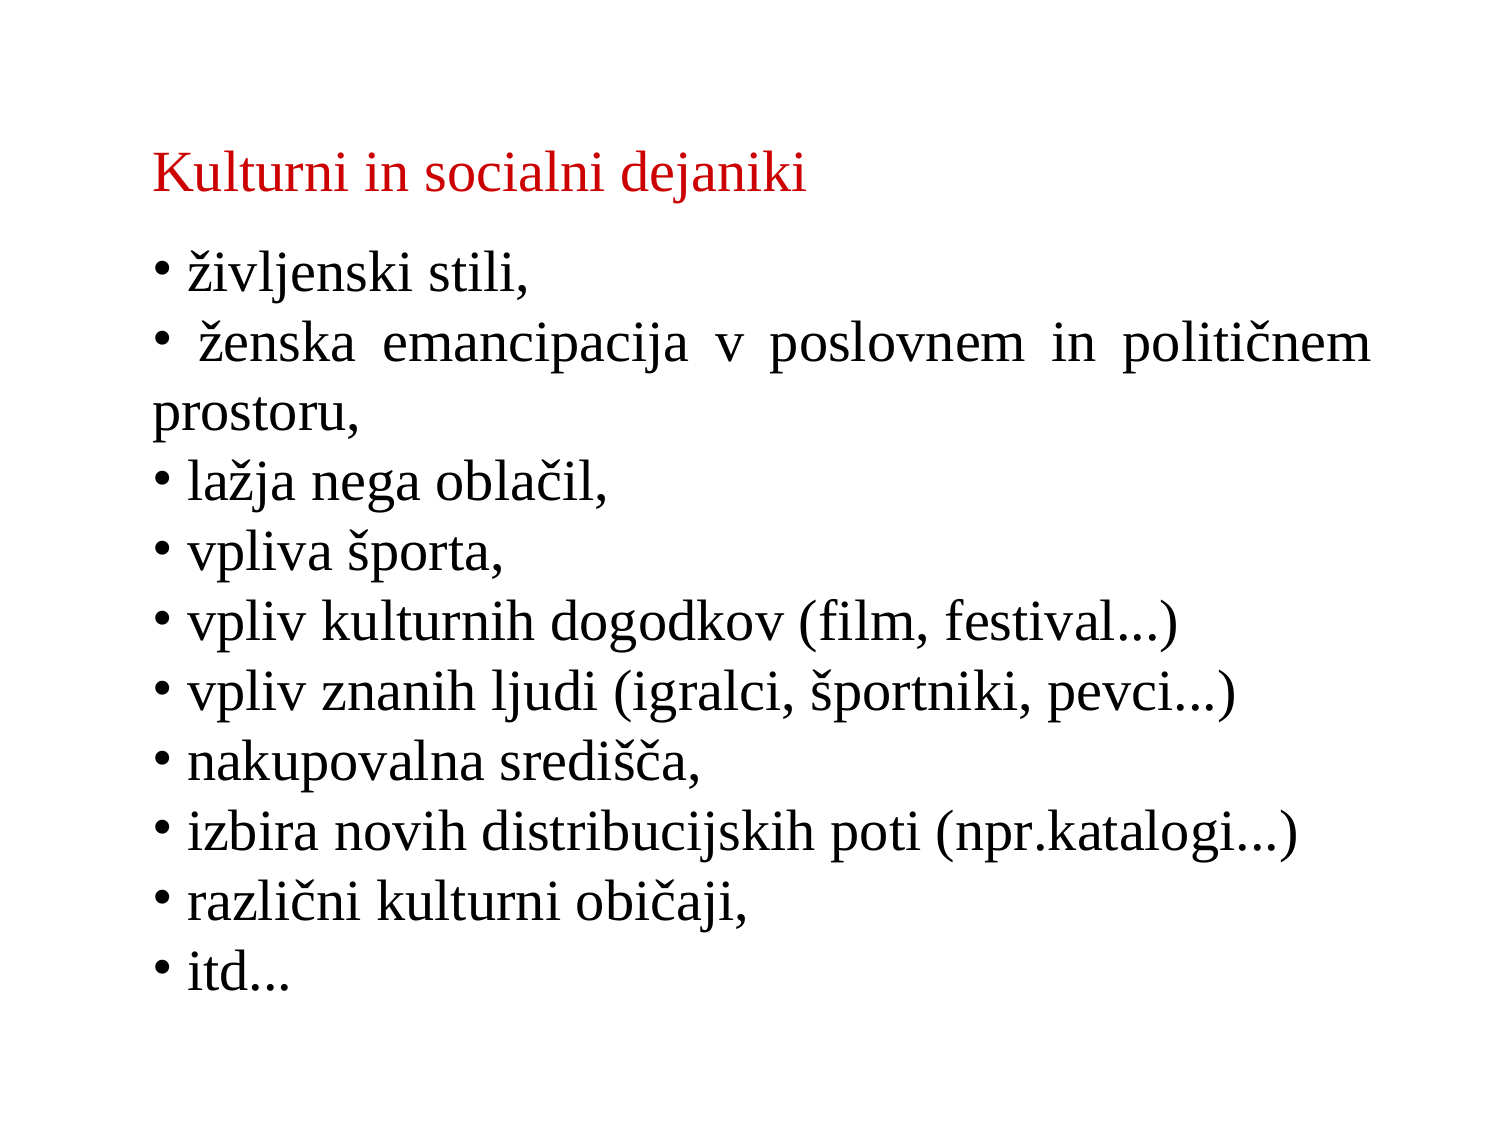

Kulturni in socialni dejaniki
 življenski stili,
 ženska emancipacija v poslovnem in političnem prostoru,
 lažja nega oblačil,
 vpliva športa,
 vpliv kulturnih dogodkov (film, festival...)
 vpliv znanih ljudi (igralci, športniki, pevci...)
 nakupovalna središča,
 izbira novih distribucijskih poti (npr.katalogi...)
 različni kulturni običaji,
 itd...